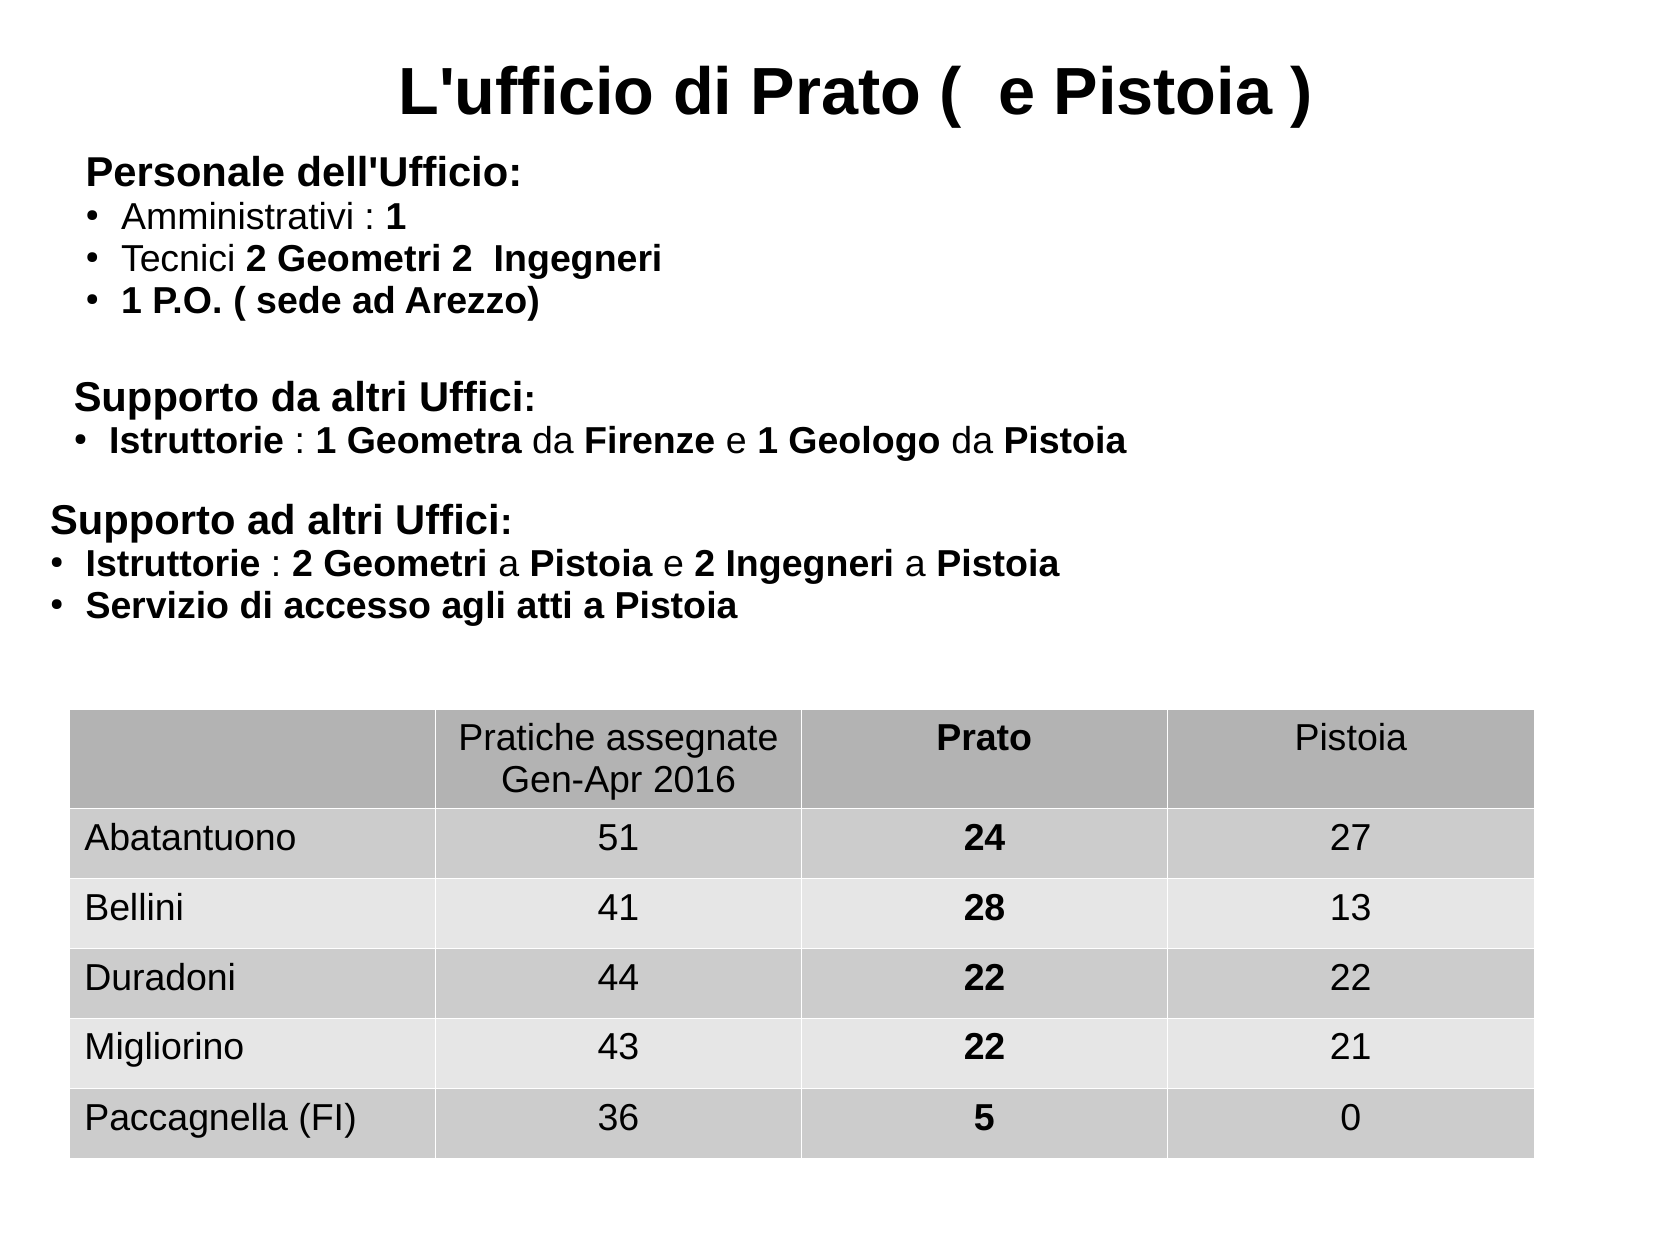

L'ufficio di Prato ( e Pistoia )
Personale dell'Ufficio:
Amministrativi : 1
Tecnici 2 Geometri 2 Ingegneri
1 P.O. ( sede ad Arezzo)
Supporto da altri Uffici:
Istruttorie : 1 Geometra da Firenze e 1 Geologo da Pistoia
Supporto ad altri Uffici:
Istruttorie : 2 Geometri a Pistoia e 2 Ingegneri a Pistoia
Servizio di accesso agli atti a Pistoia
| | Pratiche assegnate Gen-Apr 2016 | Prato | Pistoia |
| --- | --- | --- | --- |
| Abatantuono | 51 | 24 | 27 |
| Bellini | 41 | 28 | 13 |
| Duradoni | 44 | 22 | 22 |
| Migliorino | 43 | 22 | 21 |
| Paccagnella (FI) | 36 | 5 | 0 |